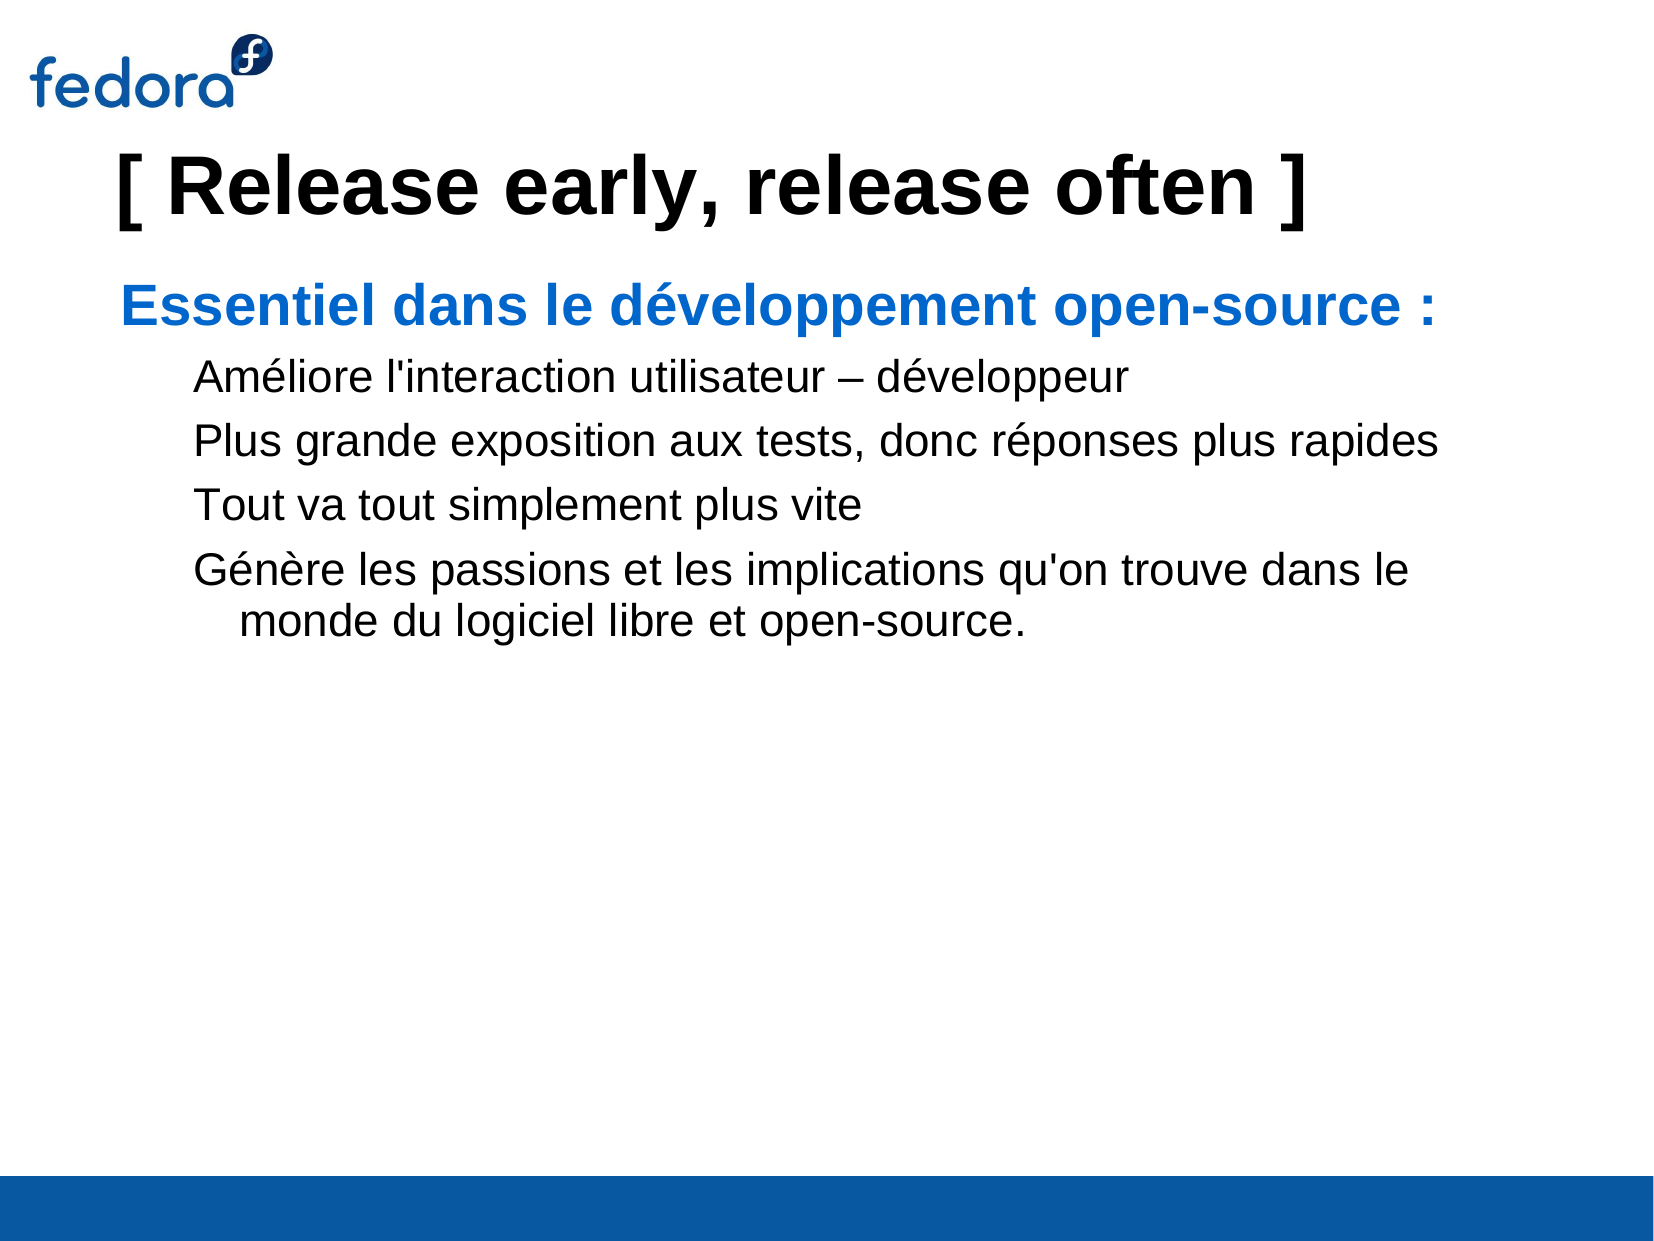

# [ Release early, release often ]
Essentiel dans le développement open-source :
Améliore l'interaction utilisateur – développeur
Plus grande exposition aux tests, donc réponses plus rapides
Tout va tout simplement plus vite
Génère les passions et les implications qu'on trouve dans le monde du logiciel libre et open-source.